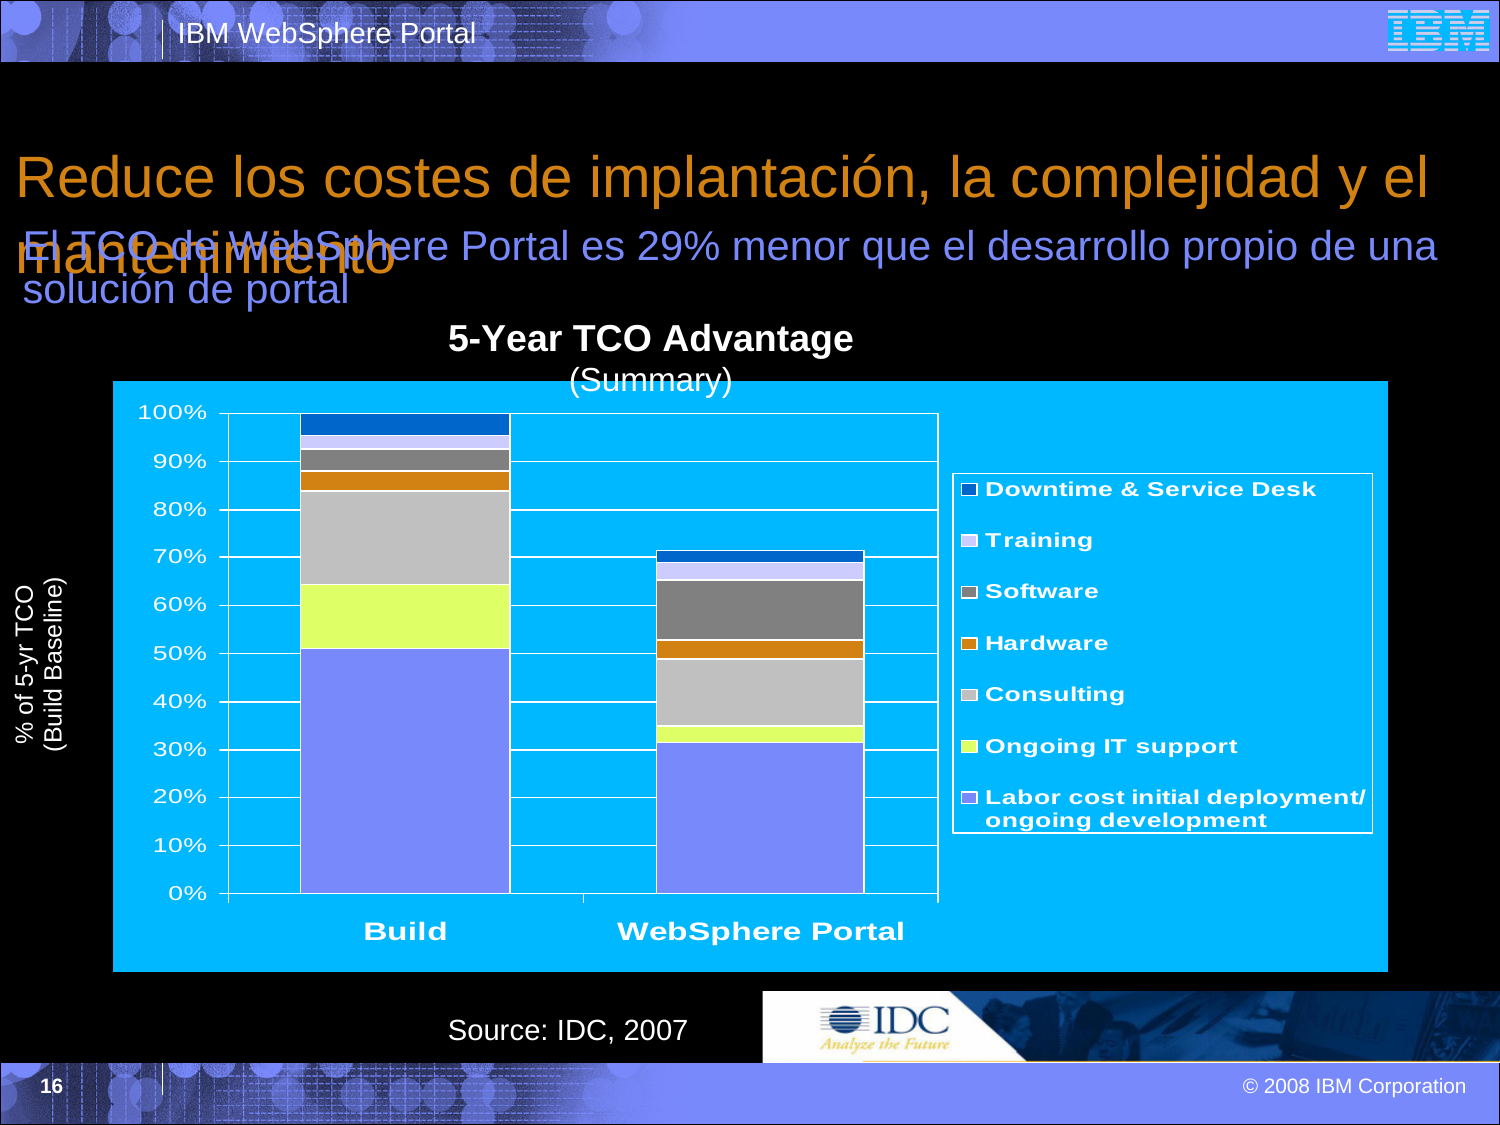

Reduce los costes de implantación, la complejidad y el mantenimiento
# El TCO de WebSphere Portal es 29% menor que el desarrollo propio de una solución de portal
5-Year TCO Advantage
(Summary)
% of 5-yr TCO
(Build Baseline)
Source: IDC, 2007
16